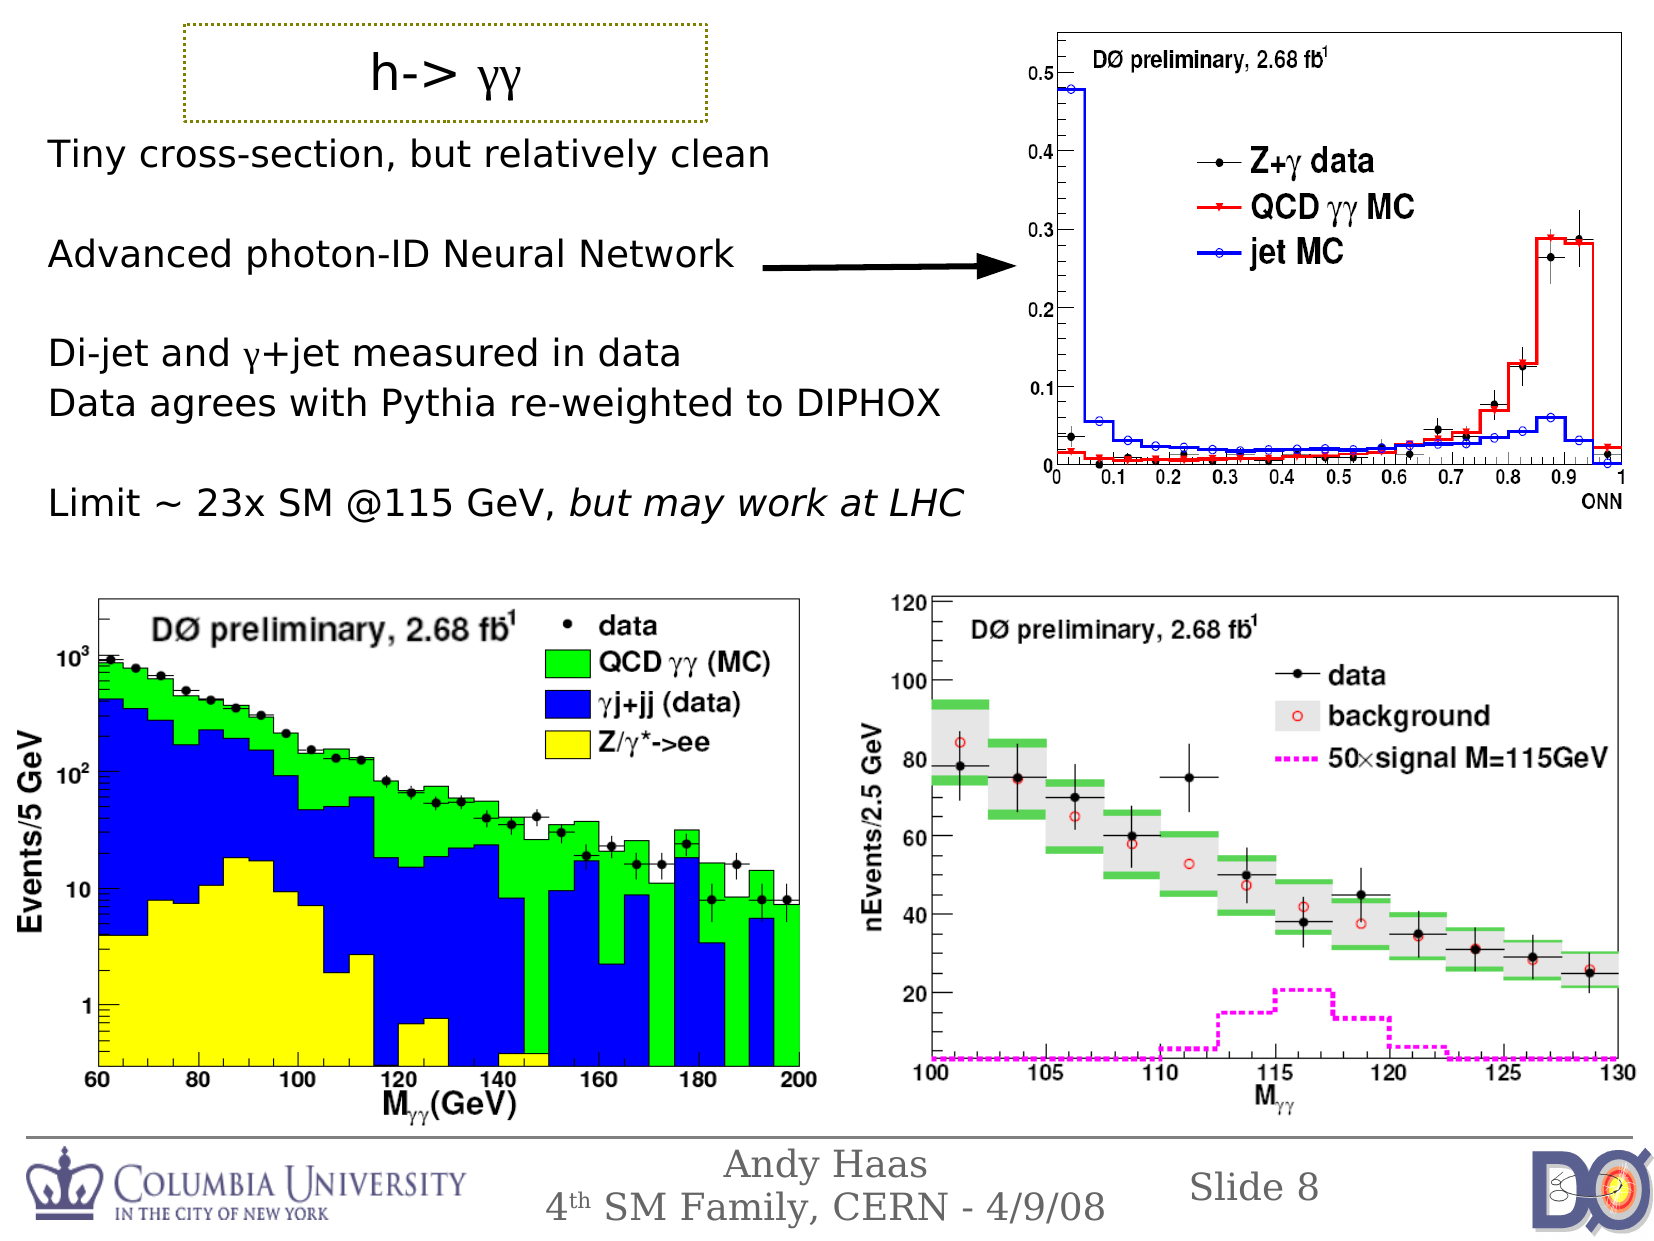

# h-> γγ
Tiny cross-section, but relatively clean
Advanced photon-ID Neural Network
Di-jet and γ+jet measured in data
Data agrees with Pythia re-weighted to DIPHOX
Limit ~ 23x SM @115 GeV, but may work at LHC